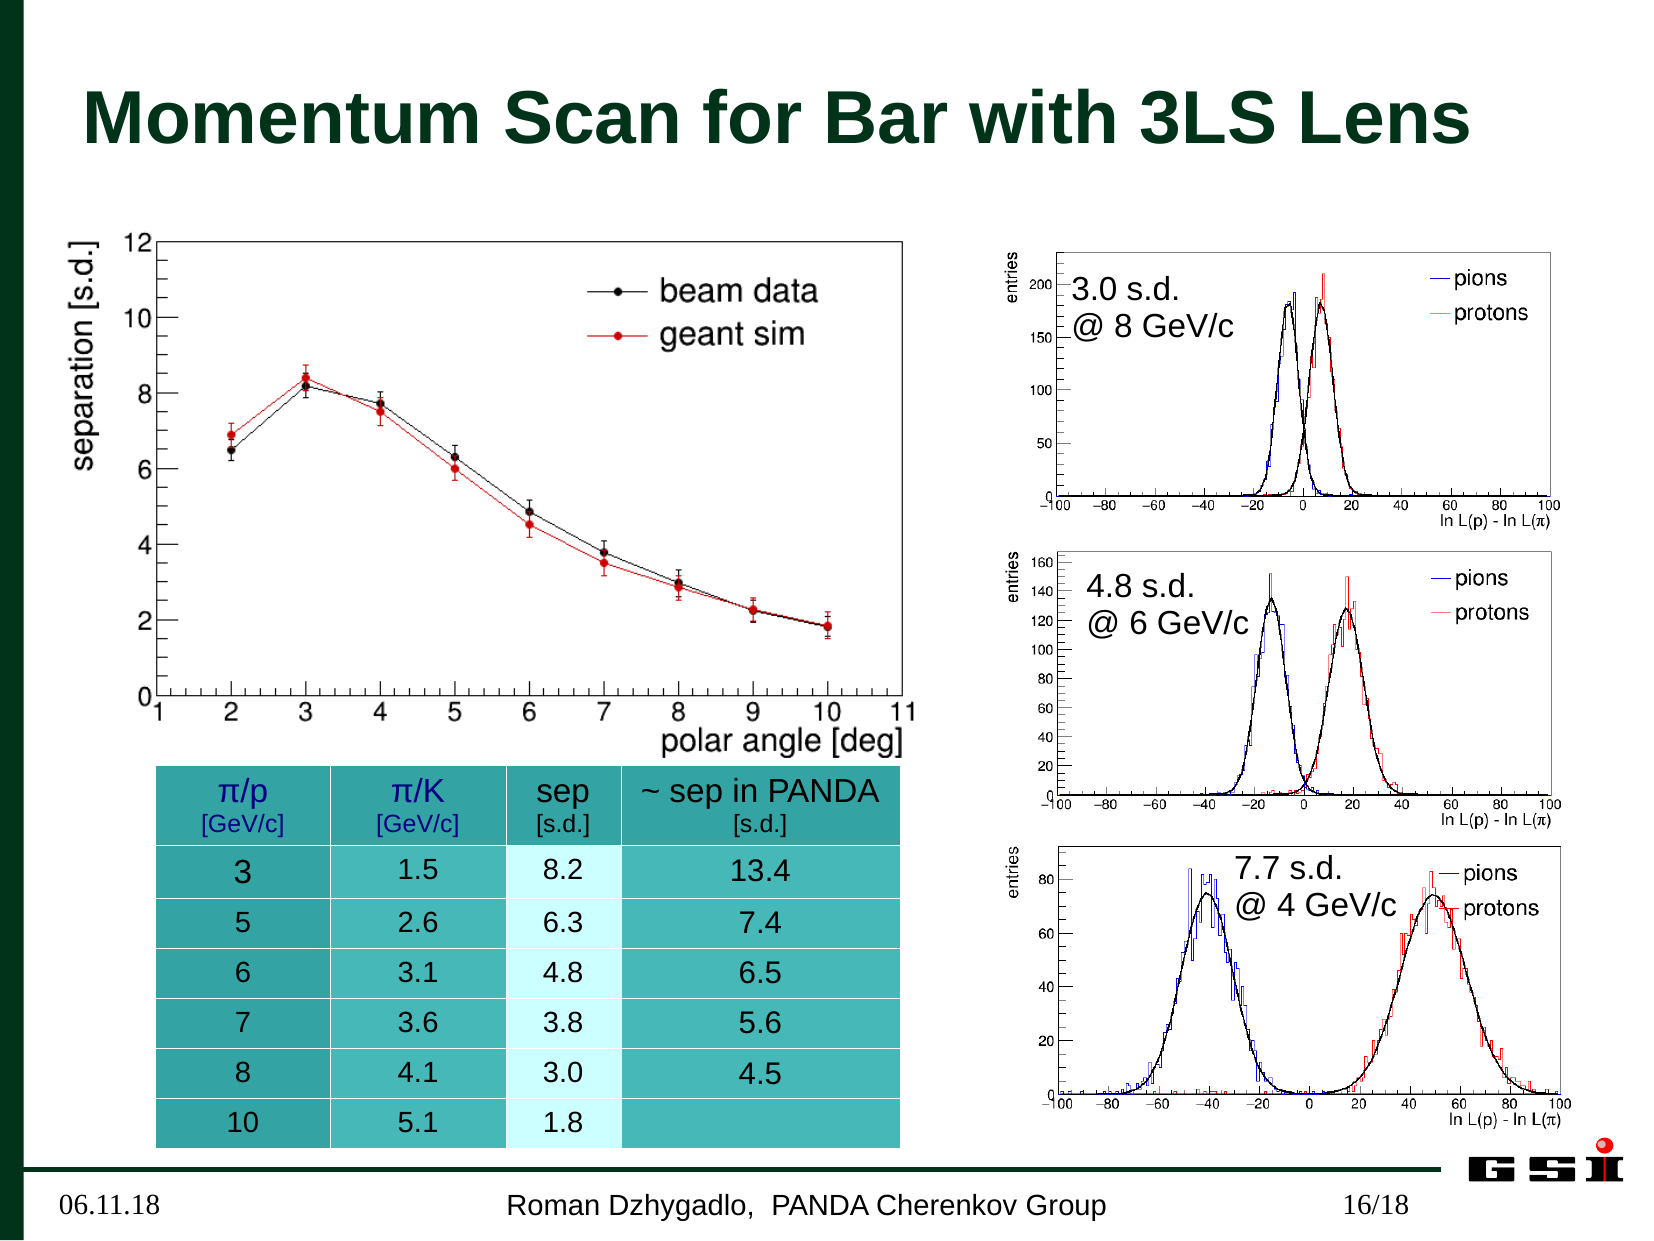

# Momentum Scan for Bar with 3LS Lens
3.0 s.d.
@ 8 GeV/c
4.8 s.d.
@ 6 GeV/c
| π/p [GeV/c] | π/K [GeV/c] | sep [s.d.] | ~ sep in PANDA [s.d.] |
| --- | --- | --- | --- |
| 3 | 1.5 | 8.2 | 13.4 |
| 5 | 2.6 | 6.3 | 7.4 |
| 6 | 3.1 | 4.8 | 6.5 |
| 7 | 3.6 | 3.8 | 5.6 |
| 8 | 4.1 | 3.0 | 4.5 |
| 10 | 5.1 | 1.8 | |
7.7 s.d.
@ 4 GeV/c
06.11.18
Roman Dzhygadlo, PANDA Cherenkov Group
16